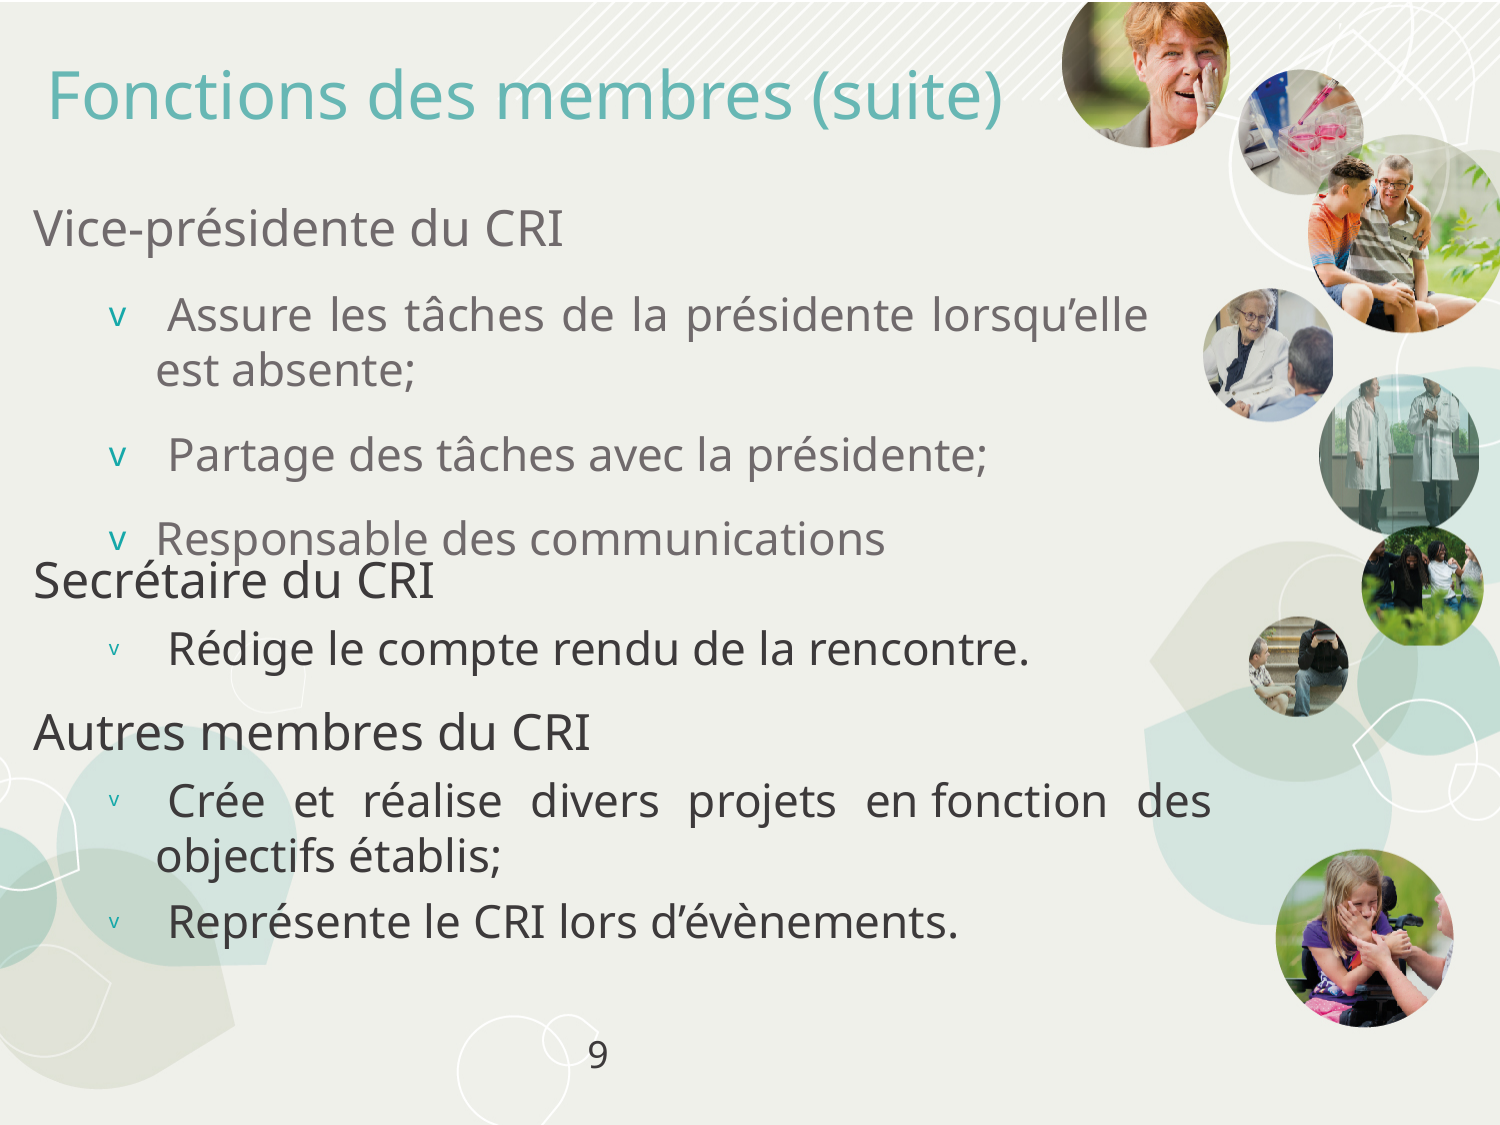

# Fonctions des membres (suite)
Vice-présidente du CRI
 Assure les tâches de la présidente lorsqu’elle est absente;
 Partage des tâches avec la présidente;
Responsable des communications
Secrétaire du CRI
 Rédige le compte rendu de la rencontre.
Autres membres du CRI
 Crée et réalise divers projets en fonction des objectifs établis;
 Représente le CRI lors d’évènements.